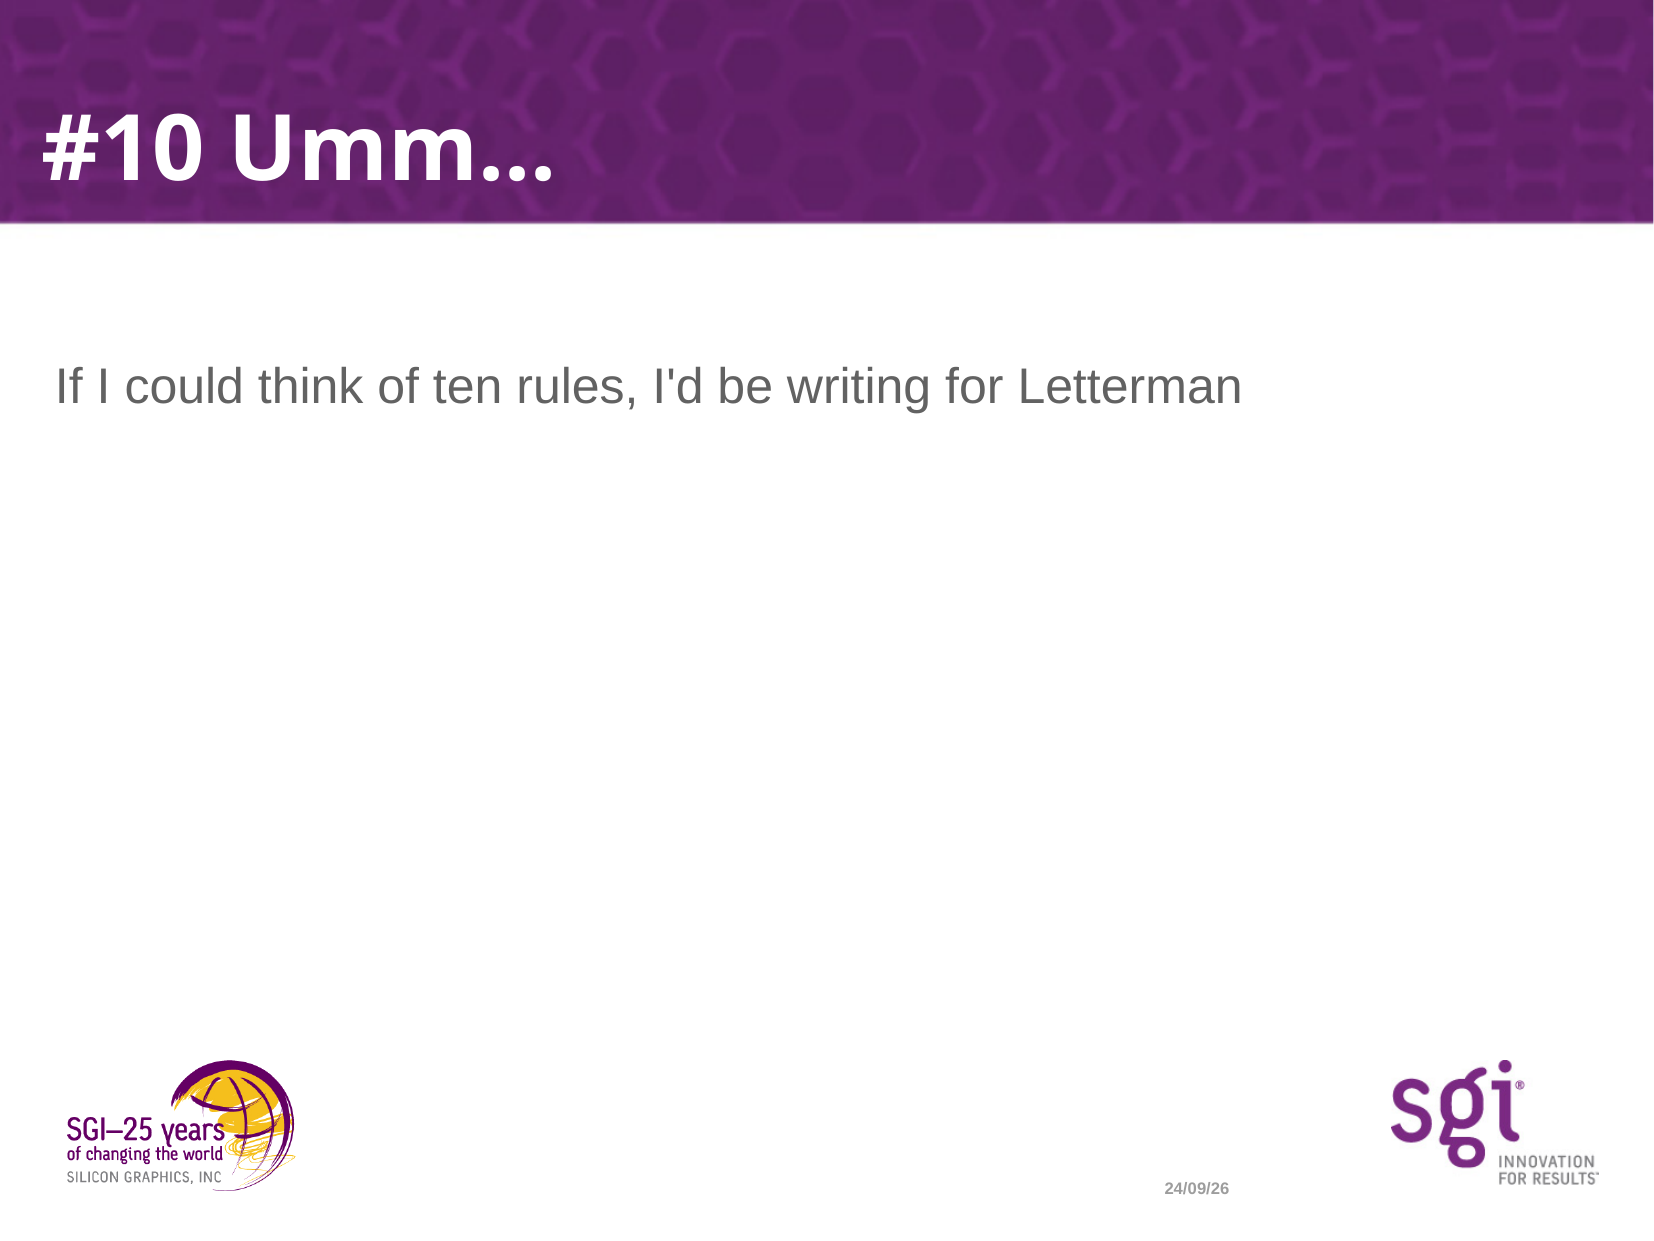

# #10 Umm...
If I could think of ten rules, I'd be writing for Letterman